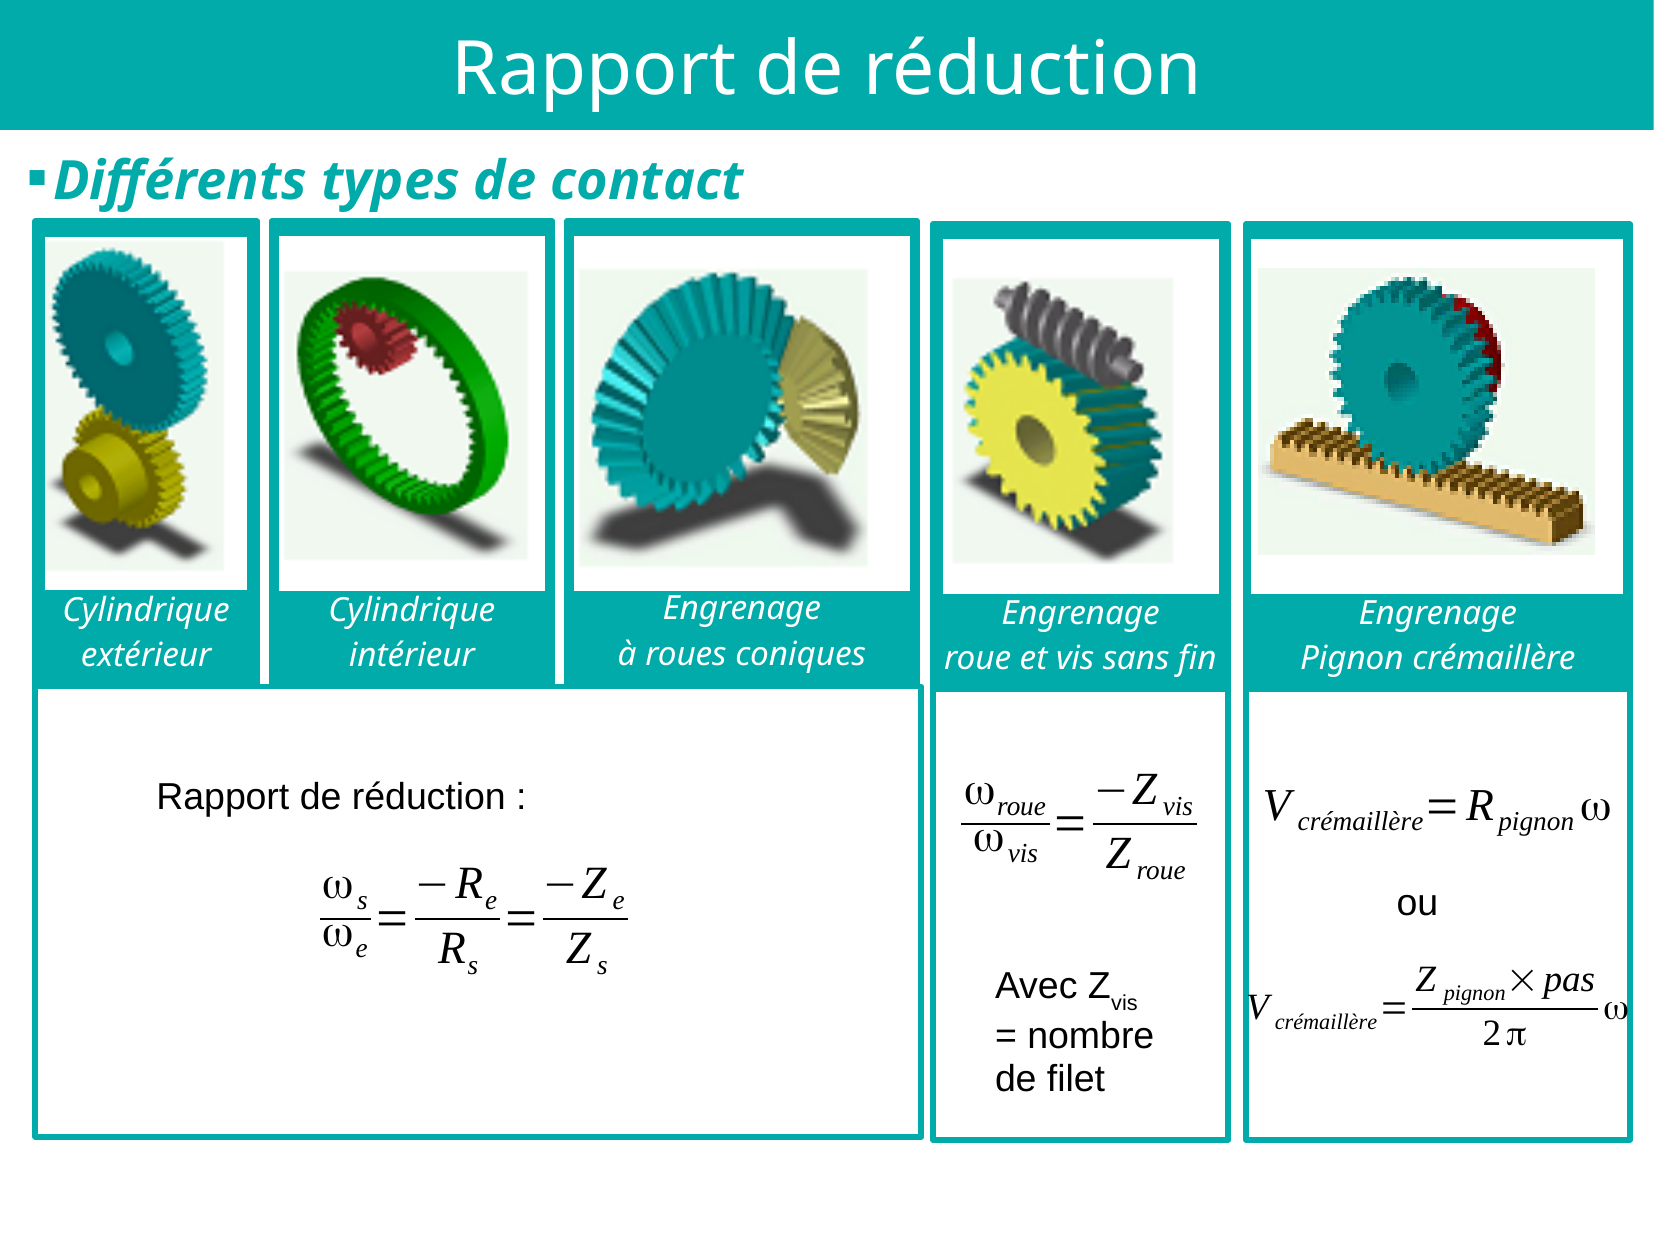

# Rapport de réduction
Différents types de contact
Cylindrique
extérieur
Cylindrique
intérieur
Engrenage
à roues coniques
Engrenage
roue et vis sans fin
Engrenage
Pignon crémaillère
Rapport de réduction :
ou
Avec Zvis = nombre de filet